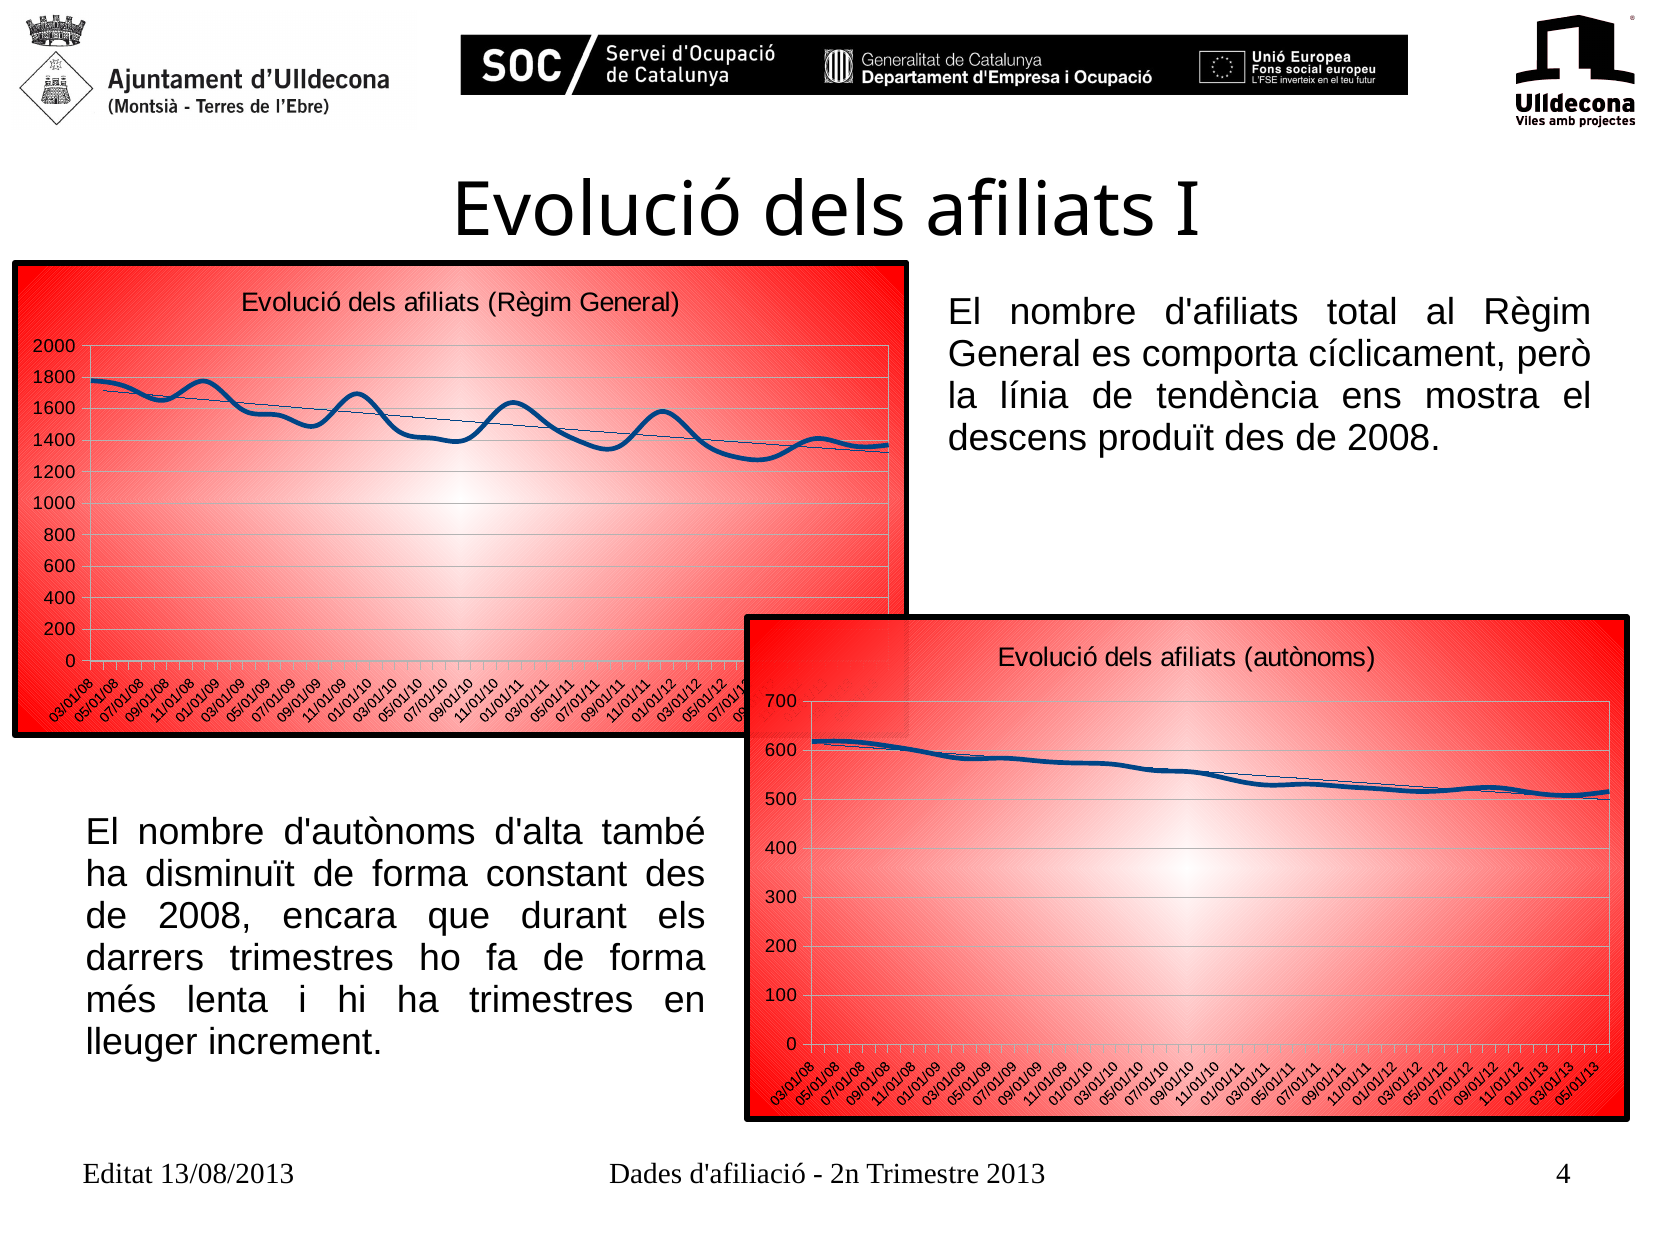

# Evolució dels afiliats I
### Chart: Evolució dels afiliats (Règim General)
| Category | Total |
|---|---|
| 39538 | 1779.0 |
| 39629 | 1734.0 |
| 39721 | 1658.0 |
| 39813 | 1776.0 |
| 39903 | 1593.0 |
| 39994 | 1557.0 |
| 40086 | 1500.0 |
| 40178 | 1696.0 |
| 40268 | 1476.0 |
| 40359 | 1414.0 |
| 40451 | 1420.0 |
| 40543 | 1636.0 |
| 40633 | 1509.0 |
| 40724 | 1381.0 |
| 40816 | 1375.0 |
| 40908 | 1583.0 |
| 40999 | 1406.0 |
| 41090 | 1293.0 |
| 41182 | 1295.0 |
| 41274 | 1409.0 |
| 41364 | 1367.0 |
| 41455 | 1371.0 |El nombre d'afiliats total al Règim General es comporta cíclicament, però la línia de tendència ens mostra el descens produït des de 2008.
### Chart: Evolució dels afiliats (autònoms)
| Category | Total |
|---|---|
| 39538 | 618.0 |
| 39629 | 618.0 |
| 39721 | 609.0 |
| 39813 | 596.0 |
| 39903 | 583.0 |
| 39994 | 584.0 |
| 40086 | 578.0 |
| 40178 | 574.0 |
| 40268 | 571.0 |
| 40359 | 559.0 |
| 40451 | 556.0 |
| 40543 | 541.0 |
| 40633 | 529.0 |
| 40724 | 531.0 |
| 40816 | 526.0 |
| 40908 | 521.0 |
| 40999 | 516.0 |
| 41090 | 520.0 |
| 41182 | 524.0 |
| 41274 | 513.0 |
| 41364 | 508.0 |
| 41455 | 516.0 |El nombre d'autònoms d'alta també ha disminuït de forma constant des de 2008, encara que durant els darrers trimestres ho fa de forma més lenta i hi ha trimestres en lleuger increment.
Editat 13/08/2013
Dades d'afiliació - 2n Trimestre 2013
4